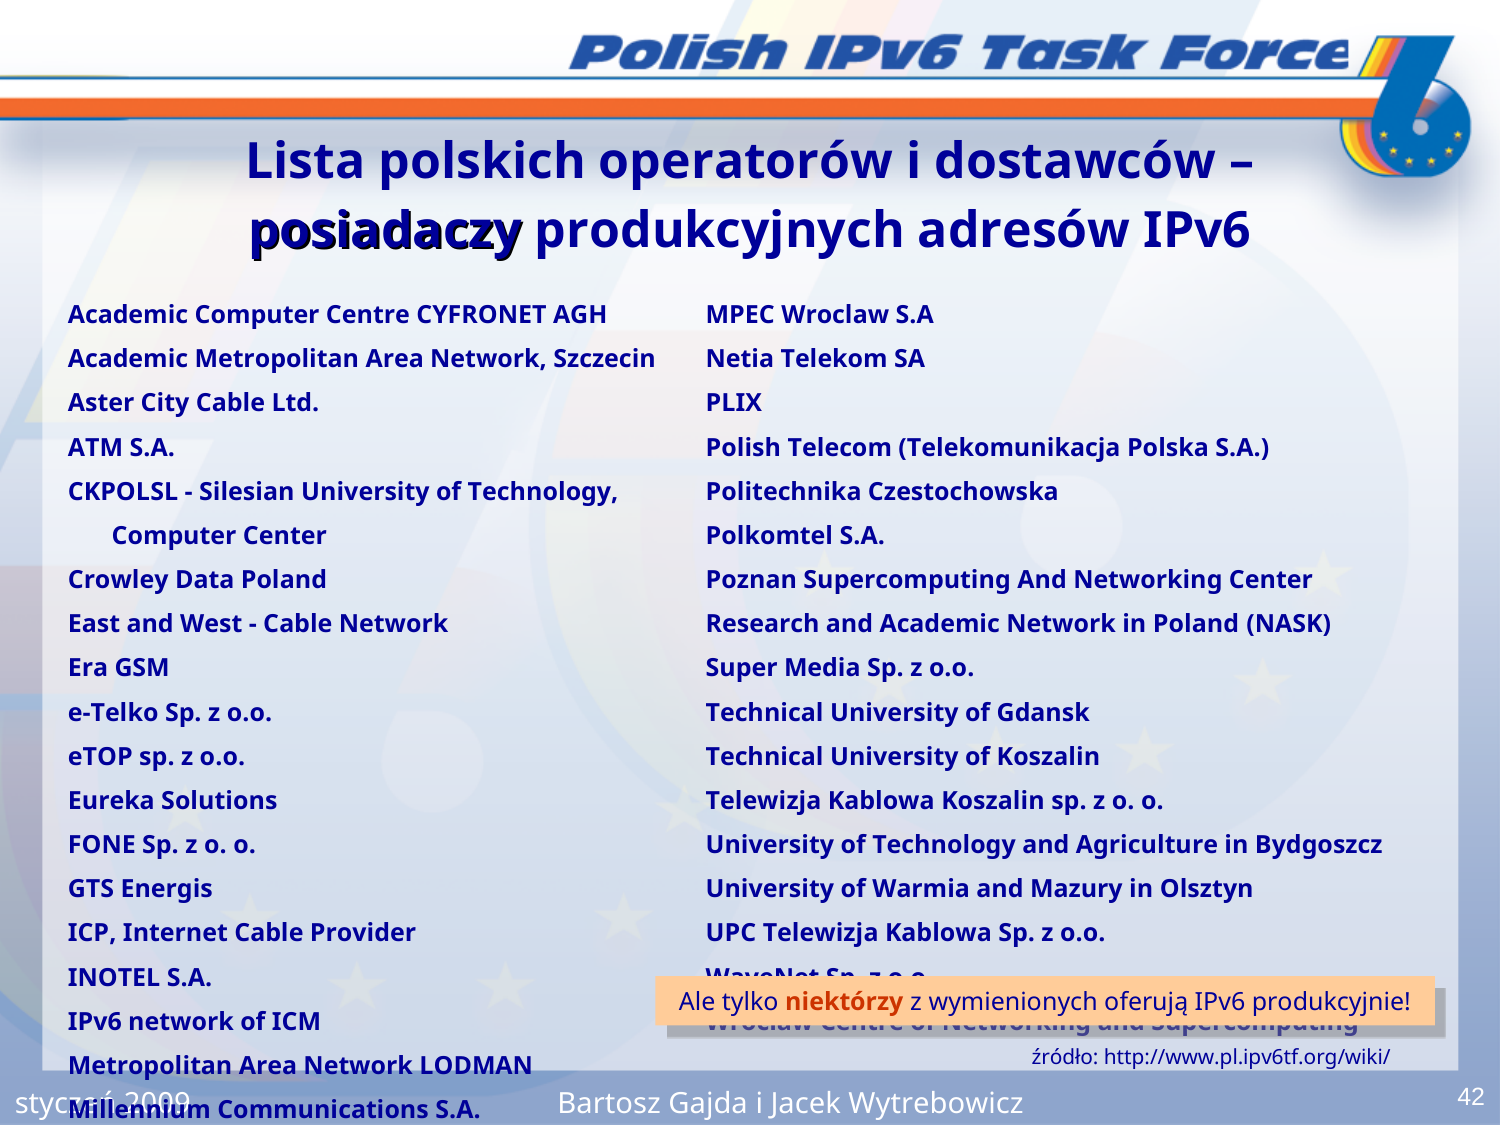

# Lista polskich operatorów i dostawców – posiadaczy produkcyjnych adresów IPv6
Academic Computer Centre CYFRONET AGH
Academic Metropolitan Area Network, Szczecin
Aster City Cable Ltd.
ATM S.A.
CKPOLSL - Silesian University of Technology, Computer Center
Crowley Data Poland
East and West - Cable Network
Era GSM
e-Telko Sp. z o.o.
eTOP sp. z o.o.
Eureka Solutions
FONE Sp. z o. o.
GTS Energis
ICP, Internet Cable Provider
INOTEL S.A.
IPv6 network of ICM
Metropolitan Area Network LODMAN
Millennium Communications S.A.
MPEC Wroclaw S.A
Netia Telekom SA
PLIX
Polish Telecom (Telekomunikacja Polska S.A.)
Politechnika Czestochowska
Polkomtel S.A.
Poznan Supercomputing And Networking Center
Research and Academic Network in Poland (NASK)
Super Media Sp. z o.o.
Technical University of Gdansk
Technical University of Koszalin
Telewizja Kablowa Koszalin sp. z o. o.
University of Technology and Agriculture in Bydgoszcz
University of Warmia and Mazury in Olsztyn
UPC Telewizja Kablowa Sp. z o.o.
WaveNet Sp. z o.o.
Wroclaw Centre of Networking and Supercomputing
Ale tylko niektórzy z wymienionych oferują IPv6 produkcyjnie!
źródło: http://www.pl.ipv6tf.org/wiki/
styczeń 2009
Bartosz Gajda i Jacek Wytrebowicz
42